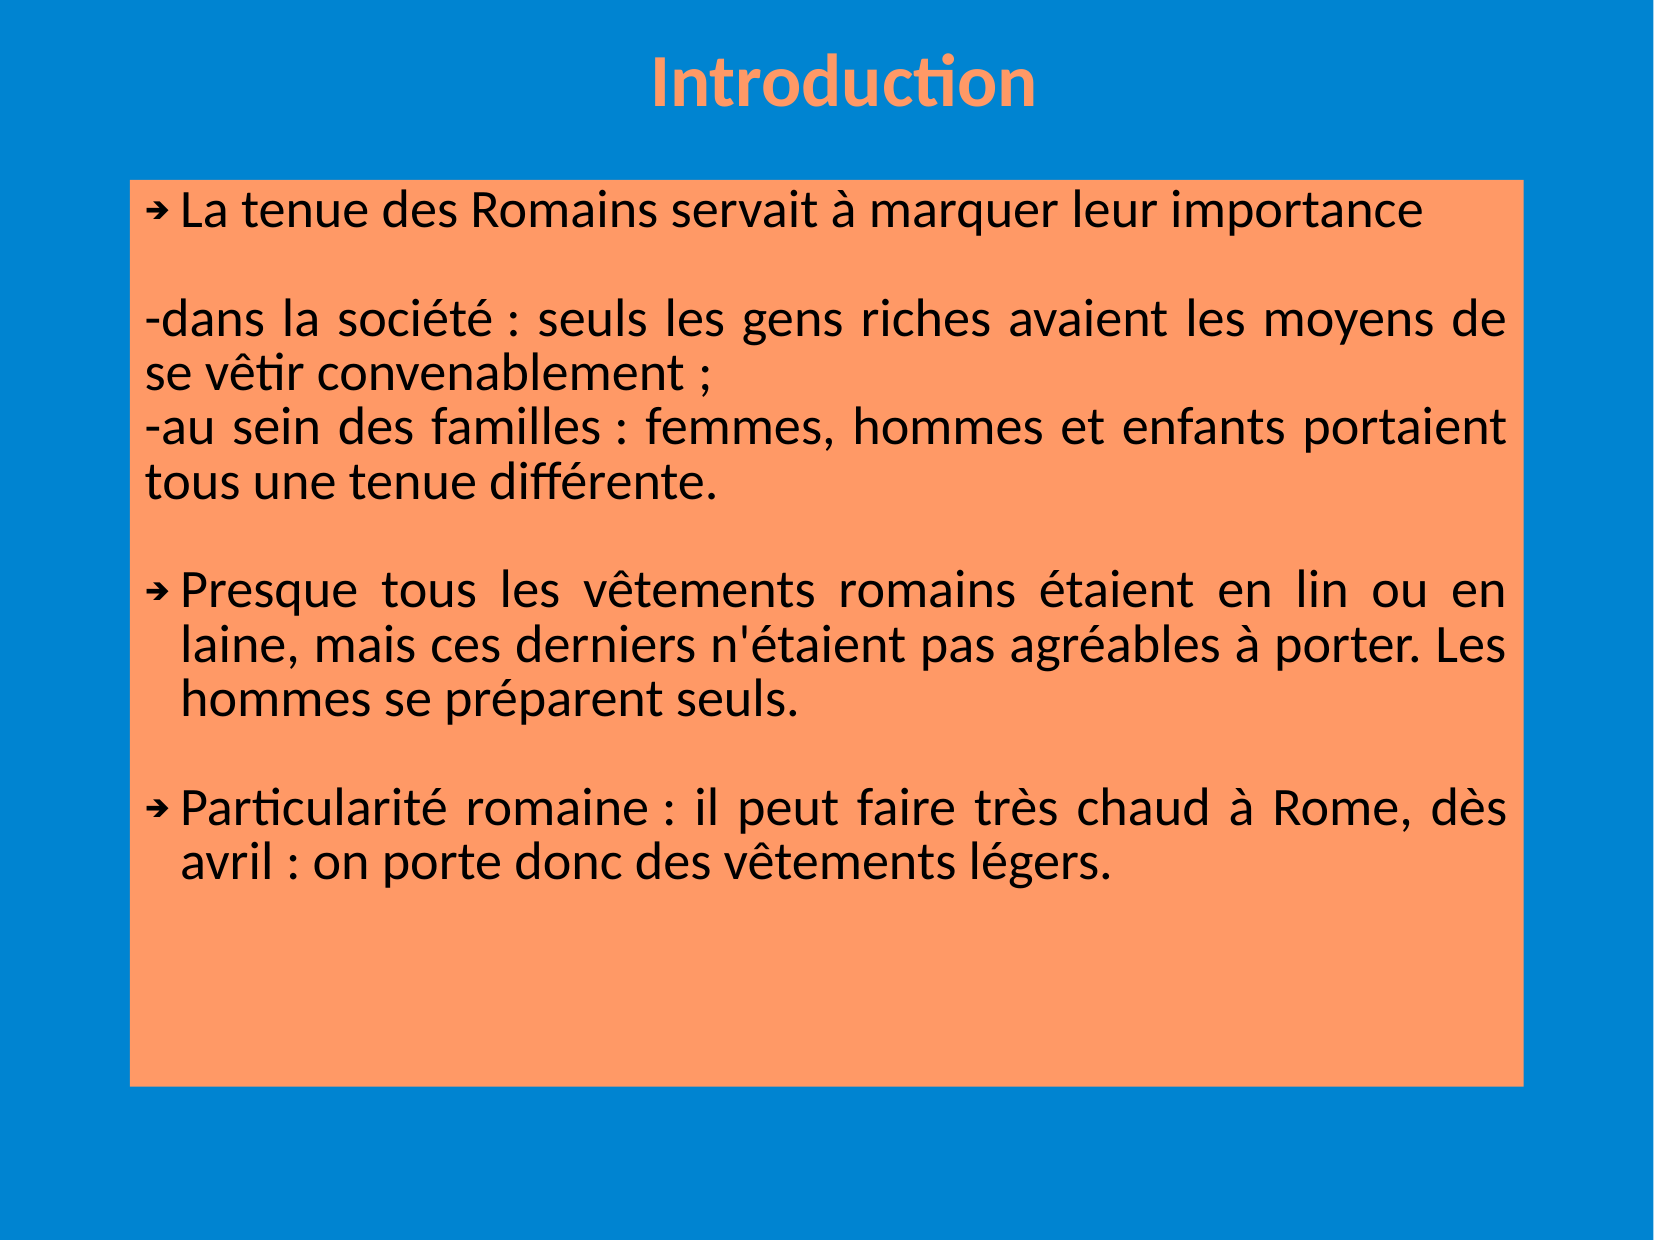

Introduction
La tenue des Romains servait à marquer leur importance
-dans la société : seuls les gens riches avaient les moyens de se vêtir convenablement ;
-au sein des familles : femmes, hommes et enfants portaient tous une tenue différente.
Presque tous les vêtements romains étaient en lin ou en laine, mais ces derniers n'étaient pas agréables à porter. Les hommes se préparent seuls.
Particularité romaine : il peut faire très chaud à Rome, dès avril : on porte donc des vêtements légers.